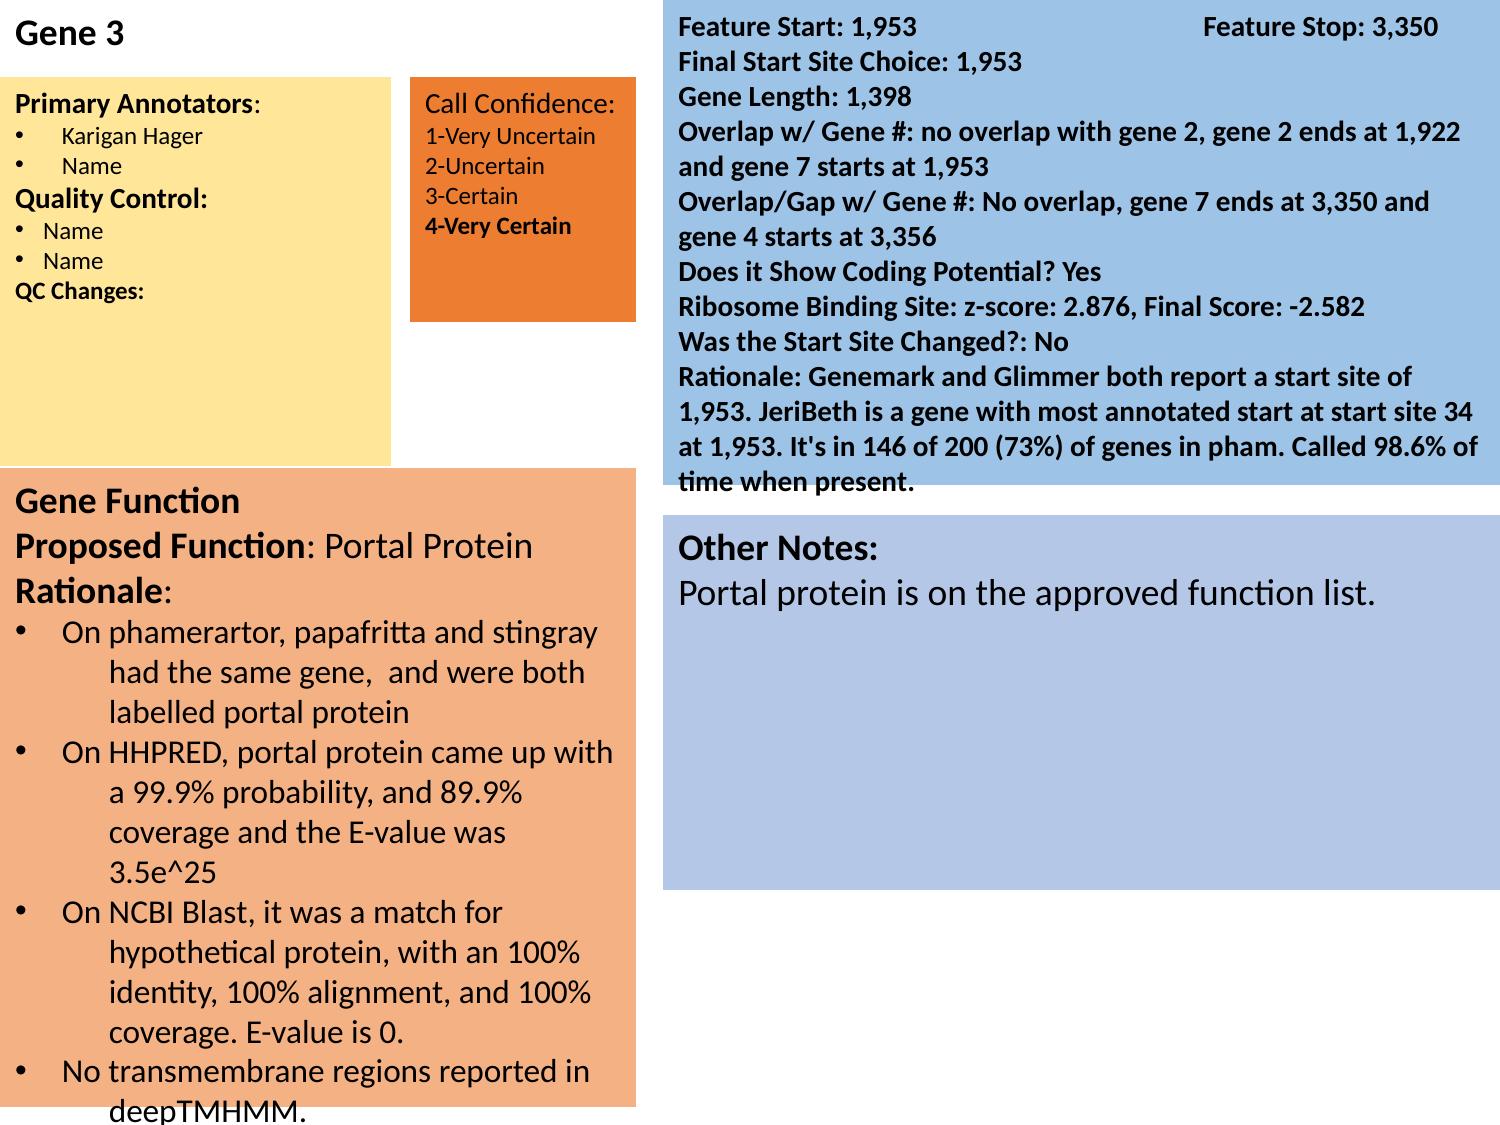

Gene 3
Feature Start: 1,953				Feature Stop: 3,350
Final Start Site Choice: 1,953
Gene Length: 1,398
Overlap w/ Gene #: no overlap with gene 2, gene 2 ends at 1,922 and gene 7 starts at 1,953
Overlap/Gap w/ Gene #: No overlap, gene 7 ends at 3,350 and gene 4 starts at 3,356
Does it Show Coding Potential? Yes
Ribosome Binding Site: z-score: 2.876, Final Score: -2.582
Was the Start Site Changed?: No
Rationale: Genemark and Glimmer both report a start site of 1,953. JeriBeth is a gene with most annotated start at start site 34 at 1,953. It's in 146 of 200 (73%) of genes in pham. Called 98.6% of time when present.
Primary Annotators:
Karigan Hager
Name
Quality Control:
Name
Name
QC Changes:
Call Confidence:
1-Very Uncertain
2-Uncertain
3-Certain
4-Very Certain
Gene Function
Proposed Function: Portal Protein
Rationale:
On phamerartor, papafritta and stingray had the same gene, and were both labelled portal protein
On HHPRED, portal protein came up with a 99.9% probability, and 89.9% coverage and the E-value was 3.5e^25
On NCBI Blast, it was a match for hypothetical protein, with an 100% identity, 100% alignment, and 100% coverage. E-value is 0.
No transmembrane regions reported in deepTMHMM.
Other Notes:
Portal protein is on the approved function list.